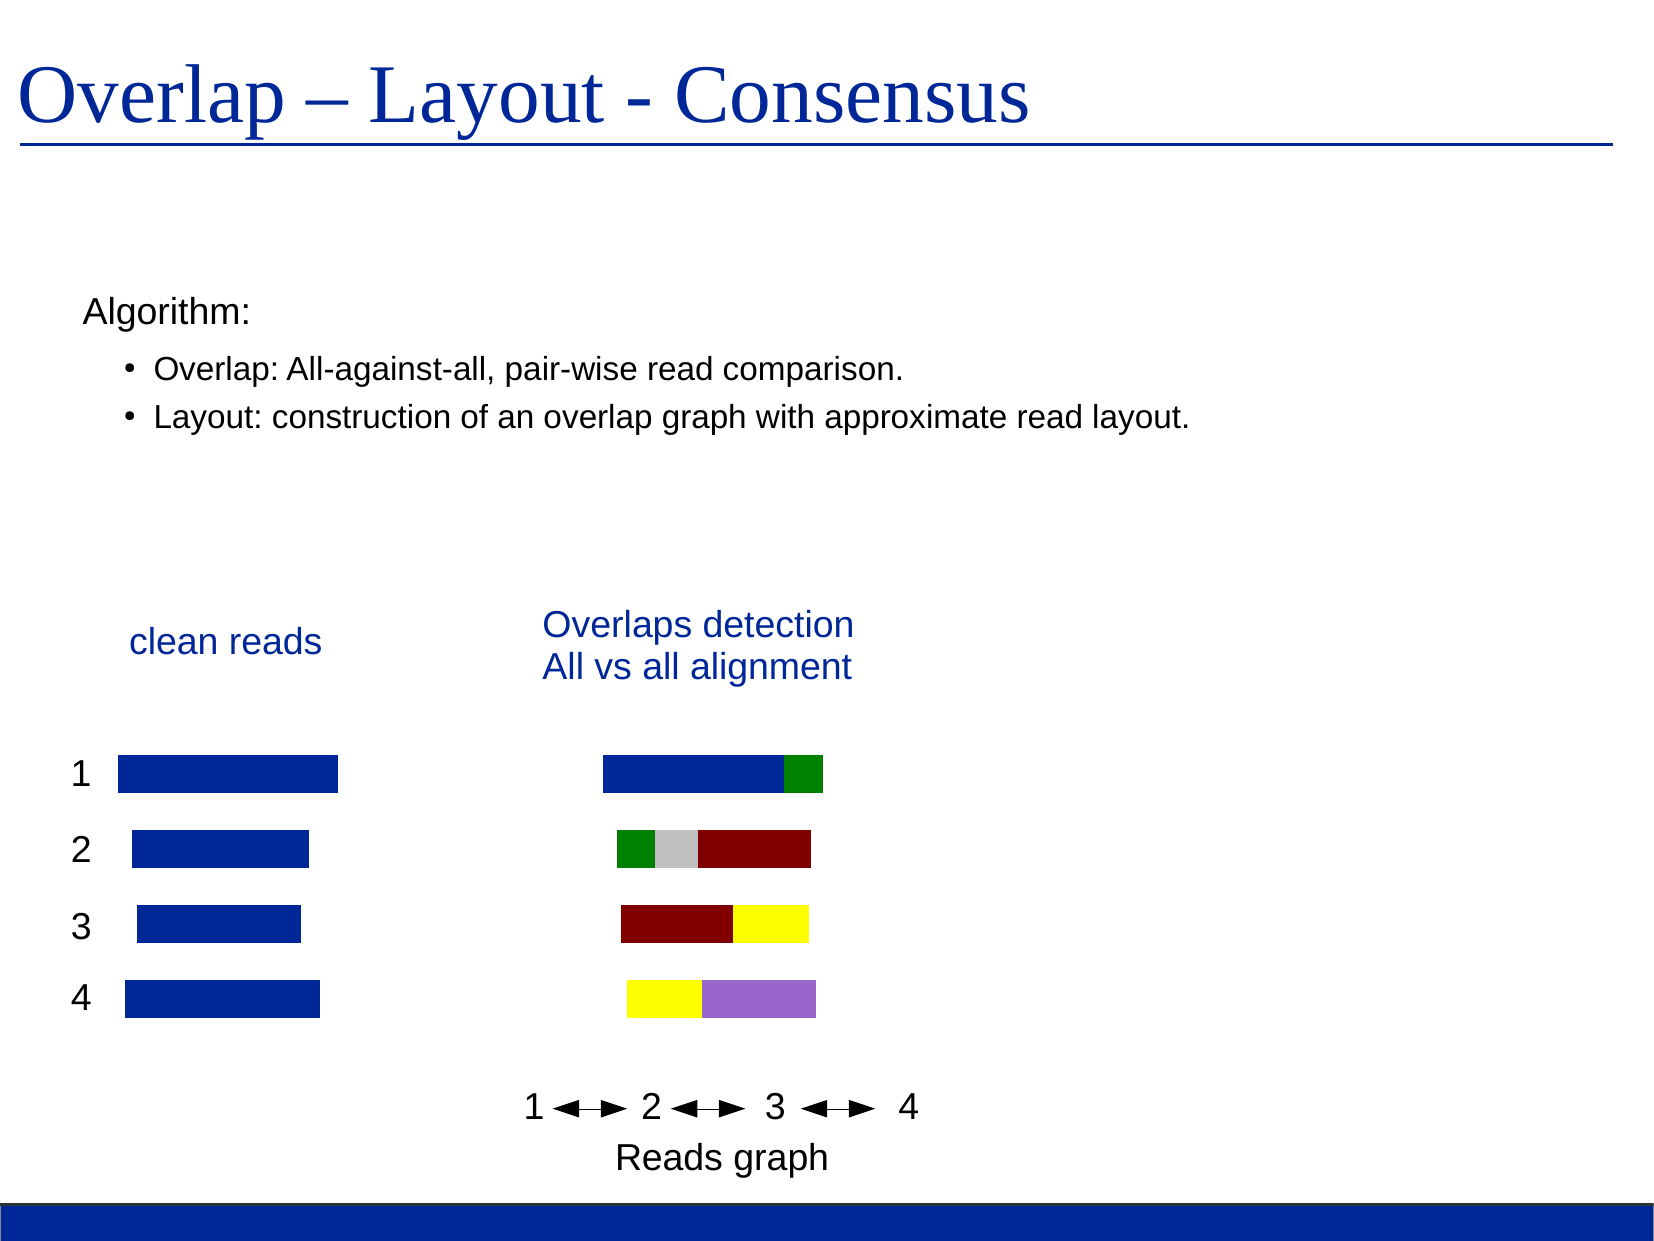

# Overlap – Layout - Consensus
Algorithm:
Overlap: All-against-all, pair-wise read comparison.
Layout: construction of an overlap graph with approximate read layout.
Overlaps detection
All vs all alignment
clean reads
1
2
3
4
3
2
1
4
Reads graph